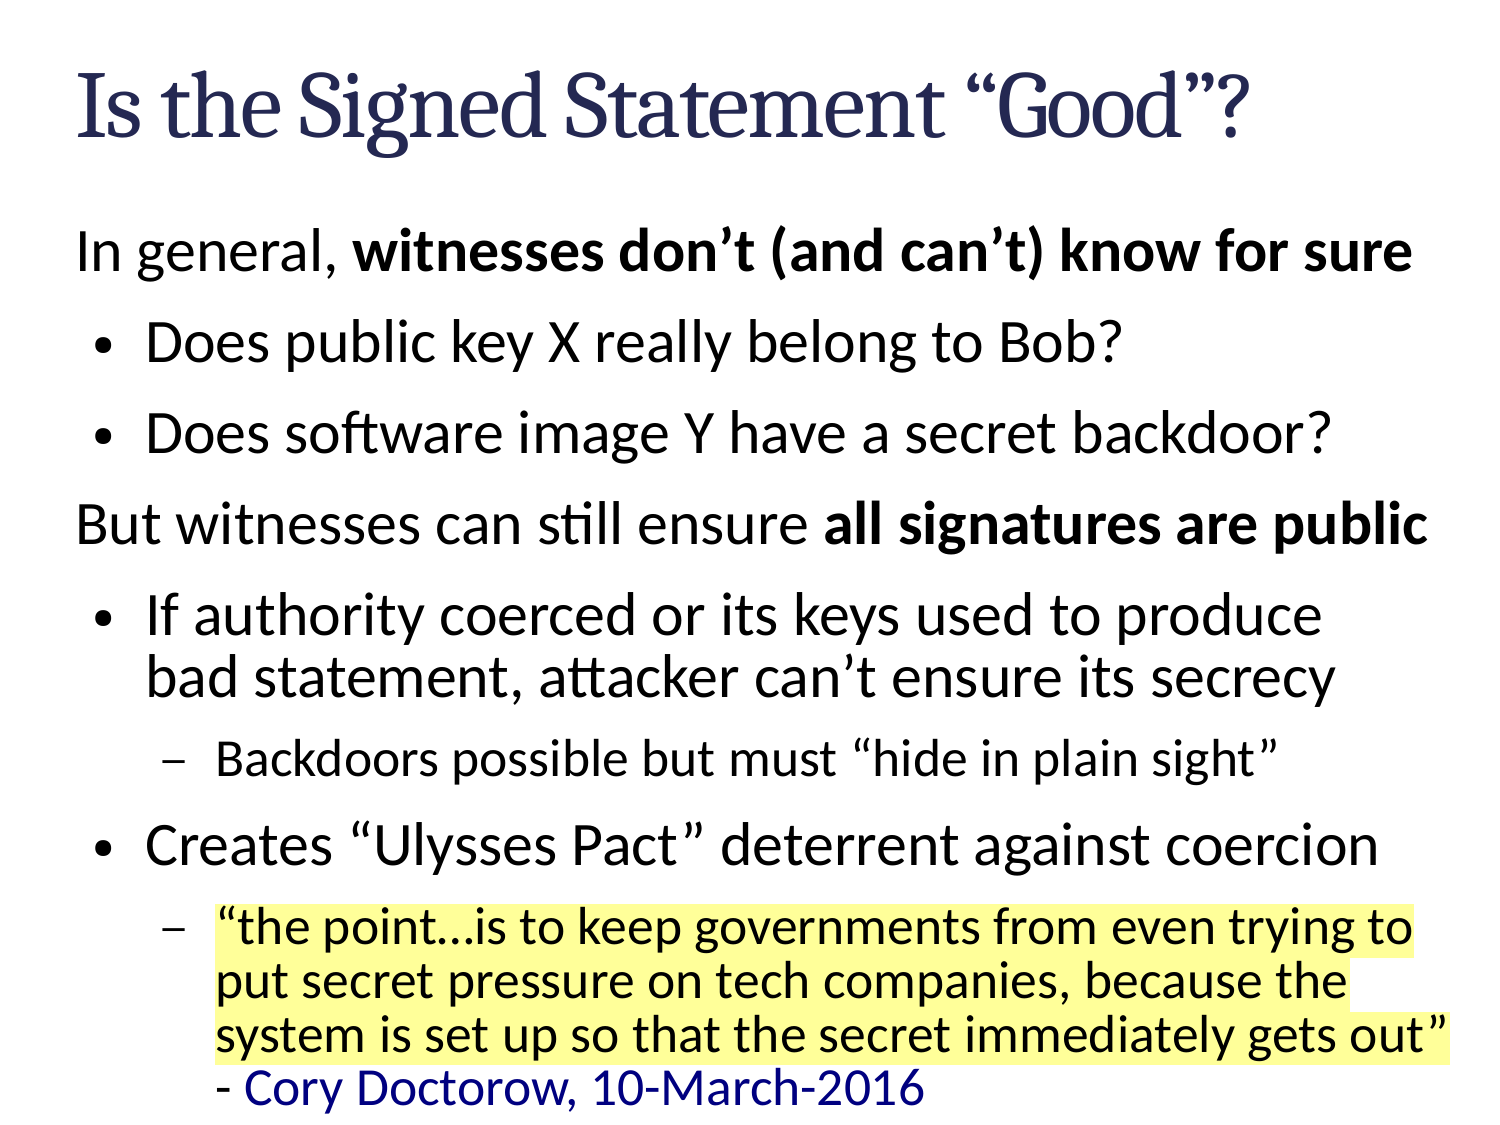

# Is the Signed Statement “Good”?
In general, witnesses don’t (and can’t) know for sure
Does public key X really belong to Bob?
Does software image Y have a secret backdoor?
But witnesses can still ensure all signatures are public
If authority coerced or its keys used to produce
bad statement, attacker can’t ensure its secrecy
Backdoors possible but must “hide in plain sight”
Creates “Ulysses Pact” deterrent against coercion
“the point…is to keep governments from even trying to put secret pressure on tech companies, because the system is set up so that the secret immediately gets out” - Cory Doctorow, 10-March-2016